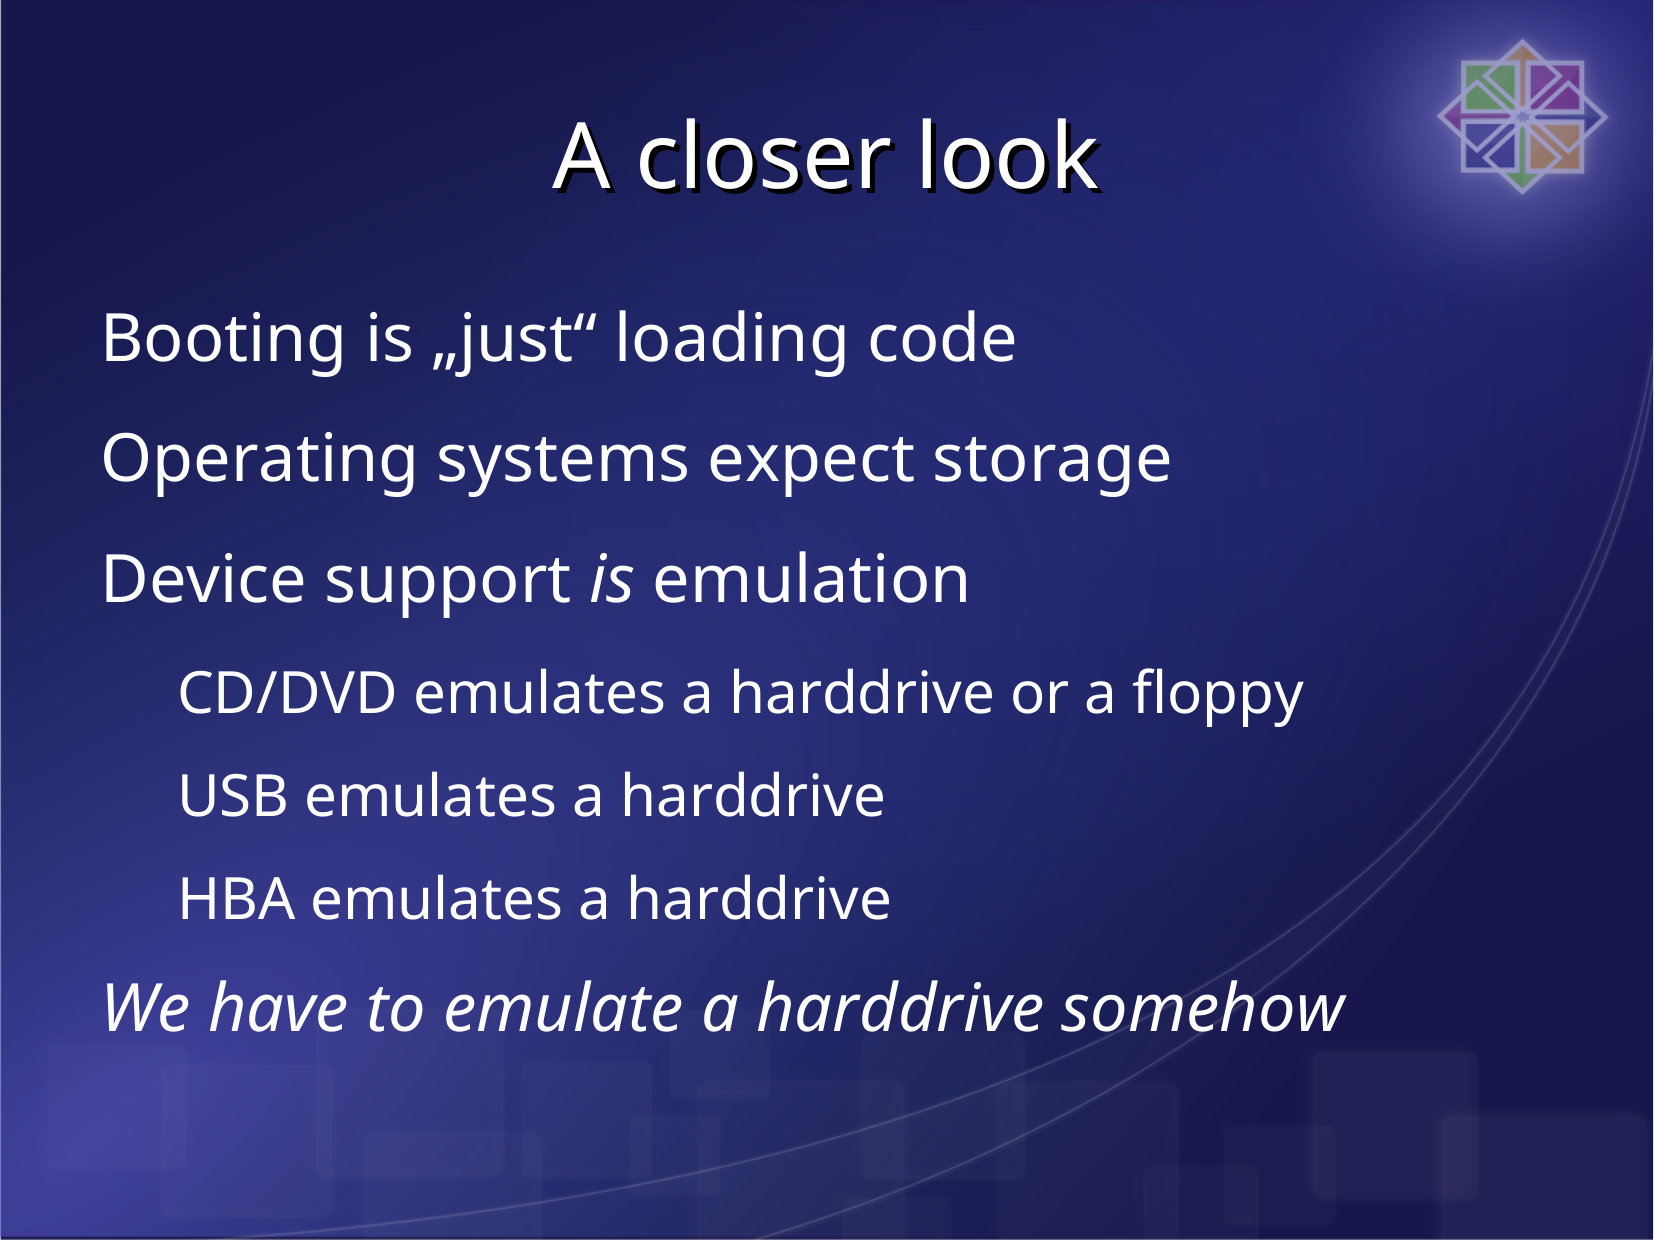

# A closer look
Booting is „just“ loading code
Operating systems expect storage
Device support is emulation
CD/DVD emulates a harddrive or a floppy
USB emulates a harddrive
HBA emulates a harddrive
We have to emulate a harddrive somehow